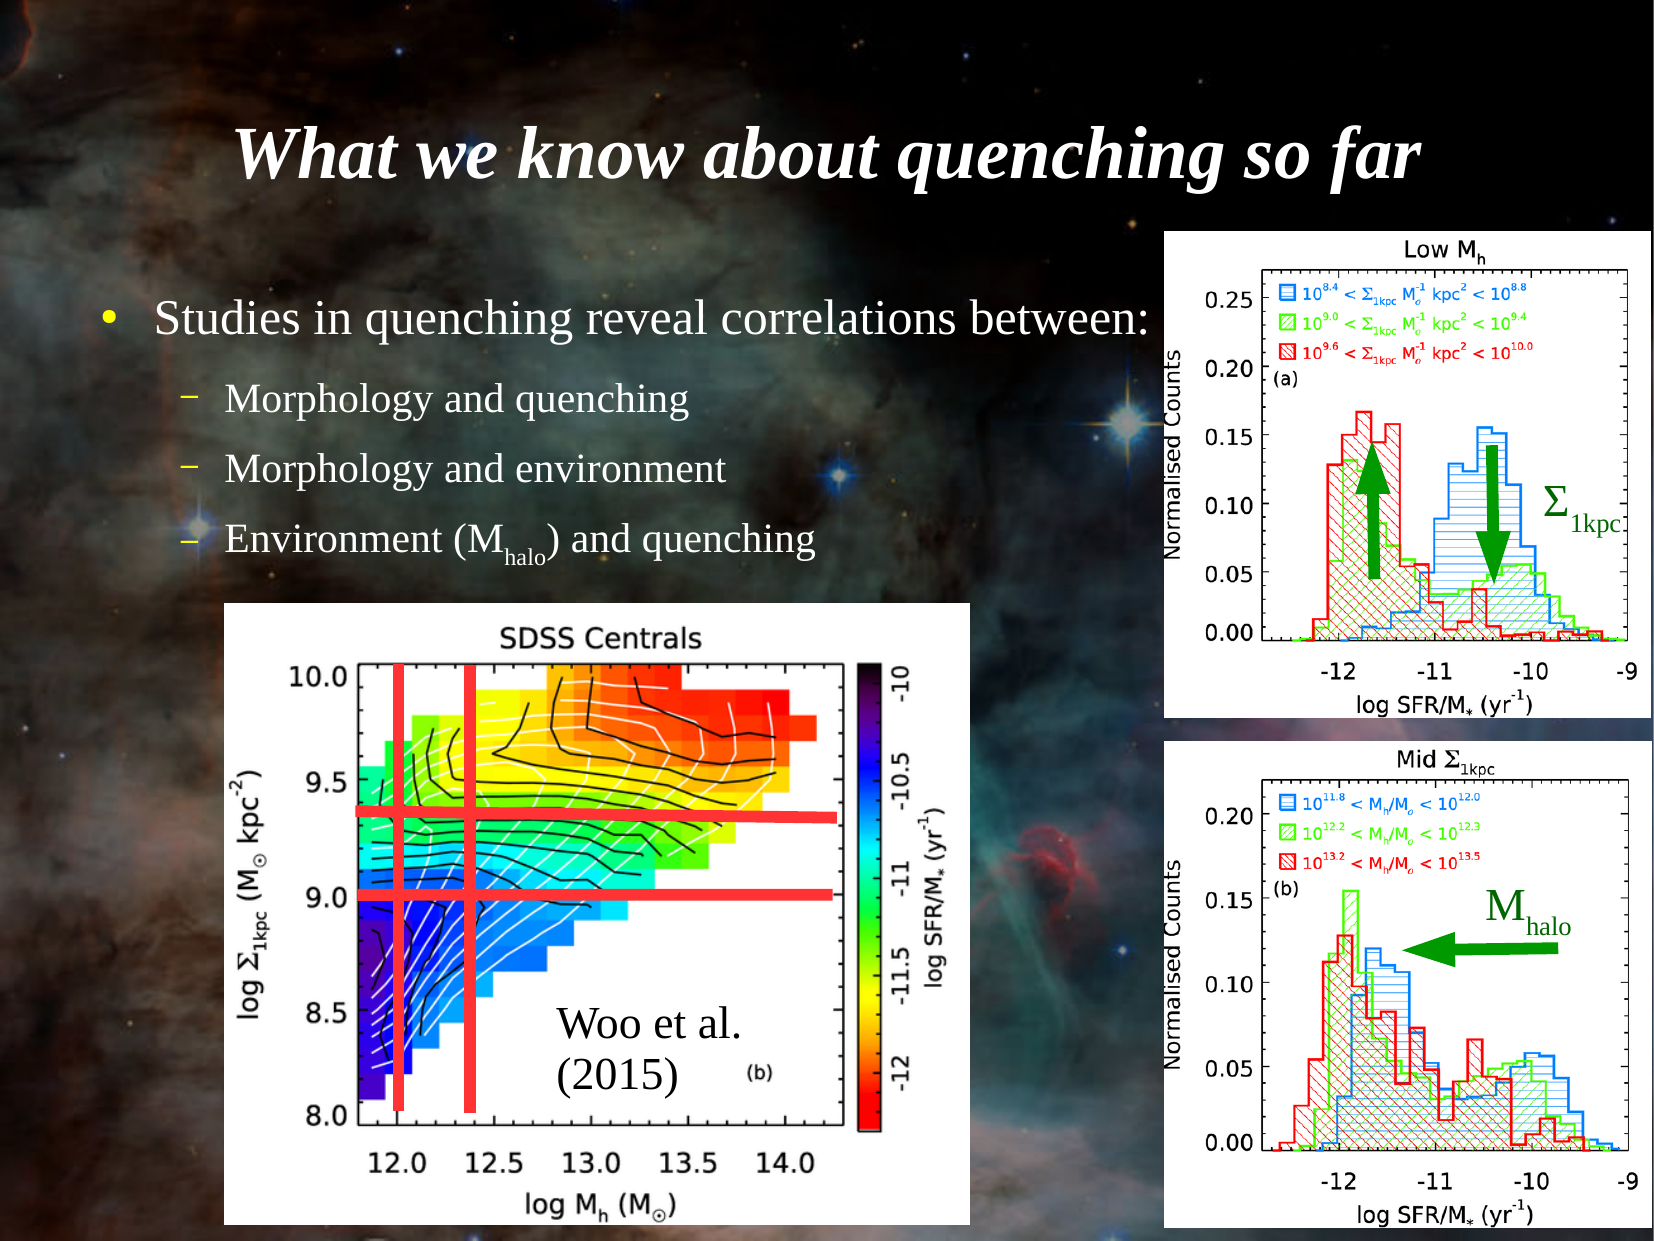

# What we know about quenching so far
Studies in quenching reveal correlations between:
Morphology and quenching
Morphology and environment
Environment (Mhalo) and quenching
Σ1kpc
Woo et al. (2015)
Mhalo